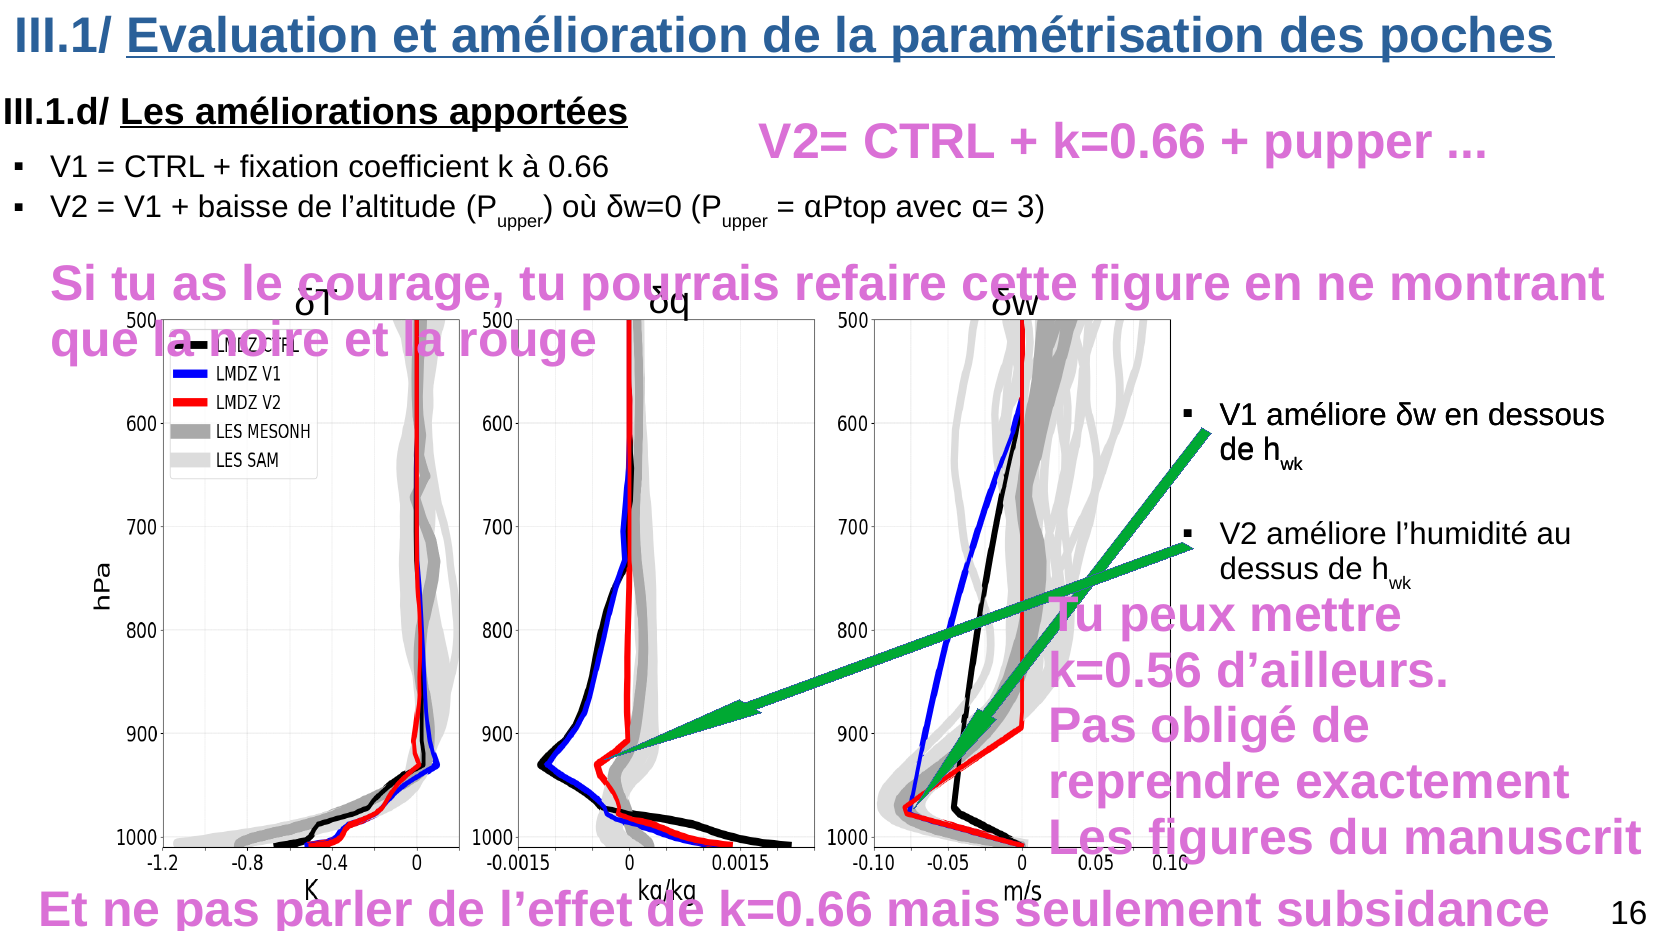

III.1/ Evaluation et amélioration de la paramétrisation des poches
III.1.d/ Les améliorations apportées
V2= CTRL + k=0.66 + pupper ...
V1 = CTRL + fixation coefficient k à 0.66
V2 = V1 + baisse de l’altitude (Pupper) où δw=0 (Pupper = αPtop avec α= 3)
Si tu as le courage, tu pourrais refaire cette figure en ne montrant
que la noire et la rouge
 δq
 δT
 δw
V1 améliore δw en dessous de hwk
V1 améliore δw en dessous de hwk
V2 améliore l’humidité au dessus de hwk
Tu peux mettre
k=0.56 d’ailleurs.
Pas obligé de
reprendre exactement
Les figures du manuscrit
Et ne pas parler de l’effet de k=0.66 mais seulement subsidance
16